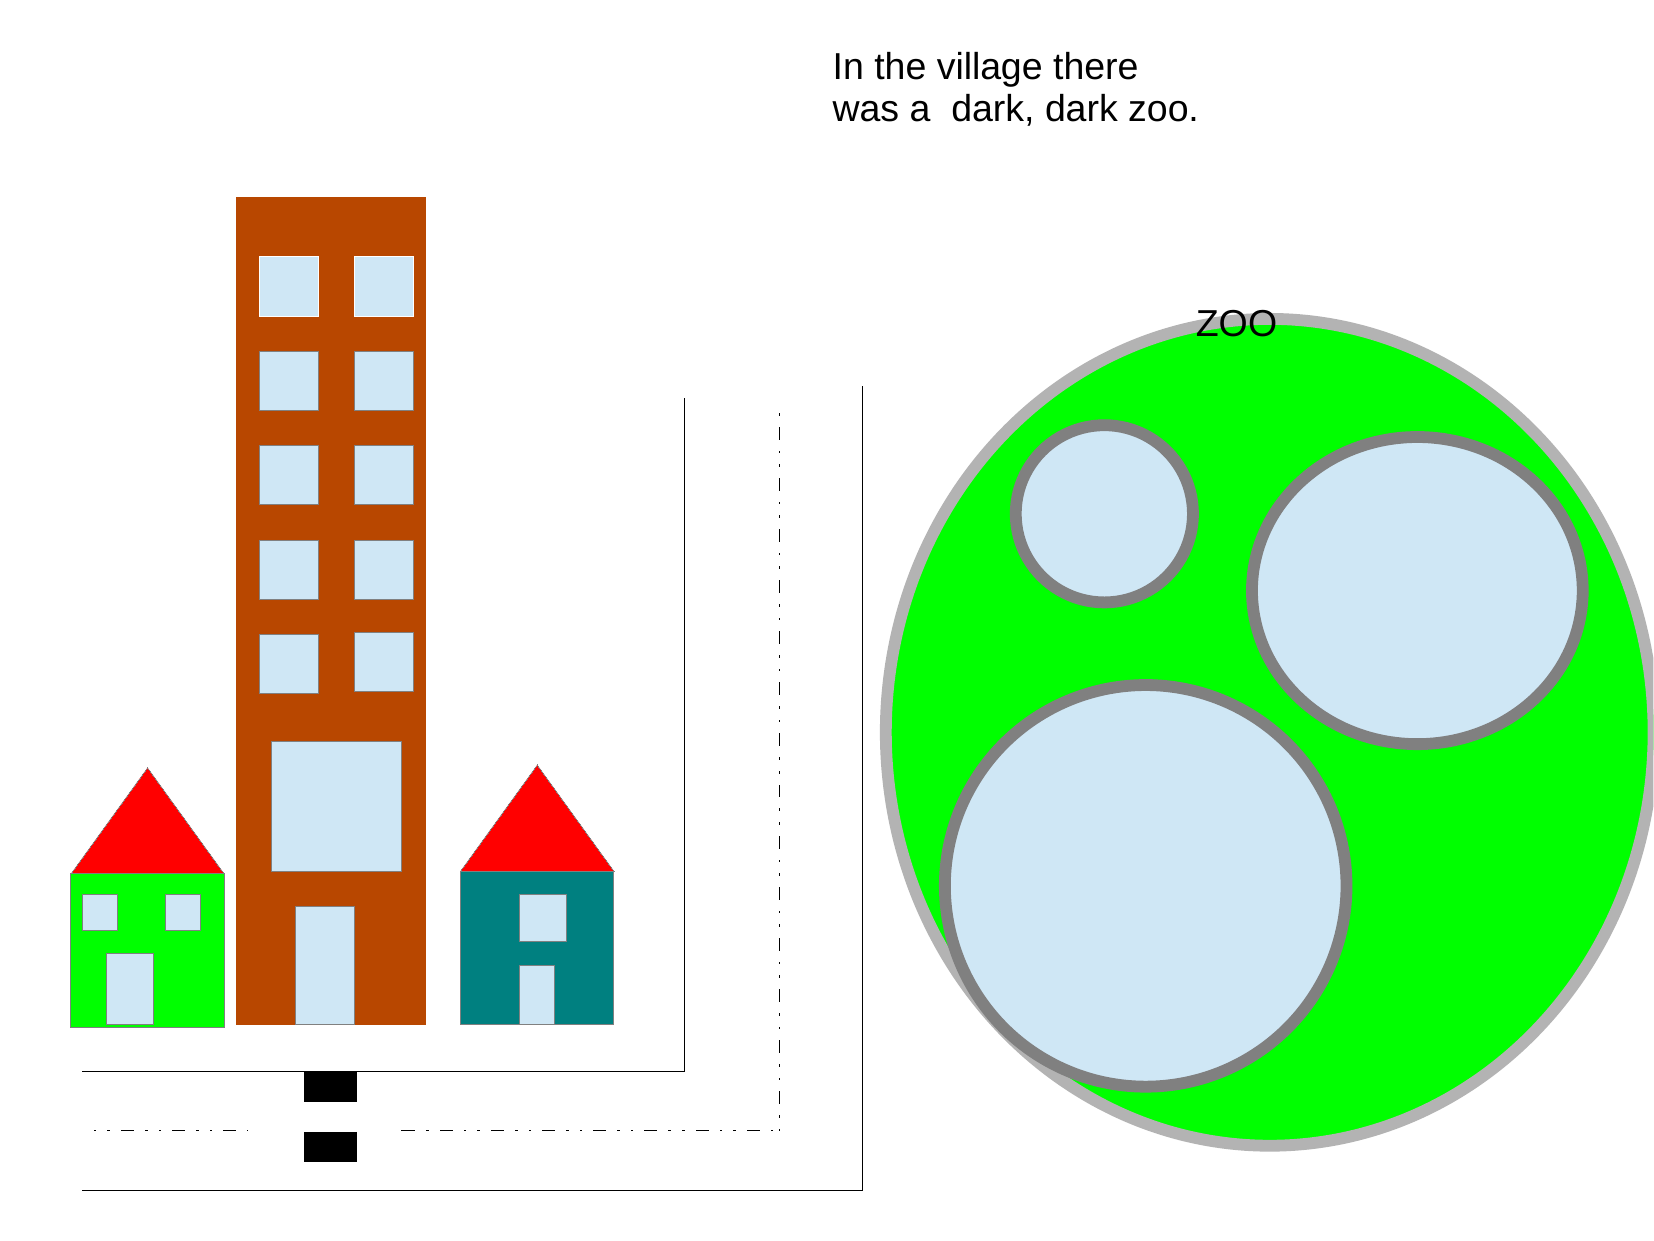

In the village there was a dark, dark zoo.
ZOO